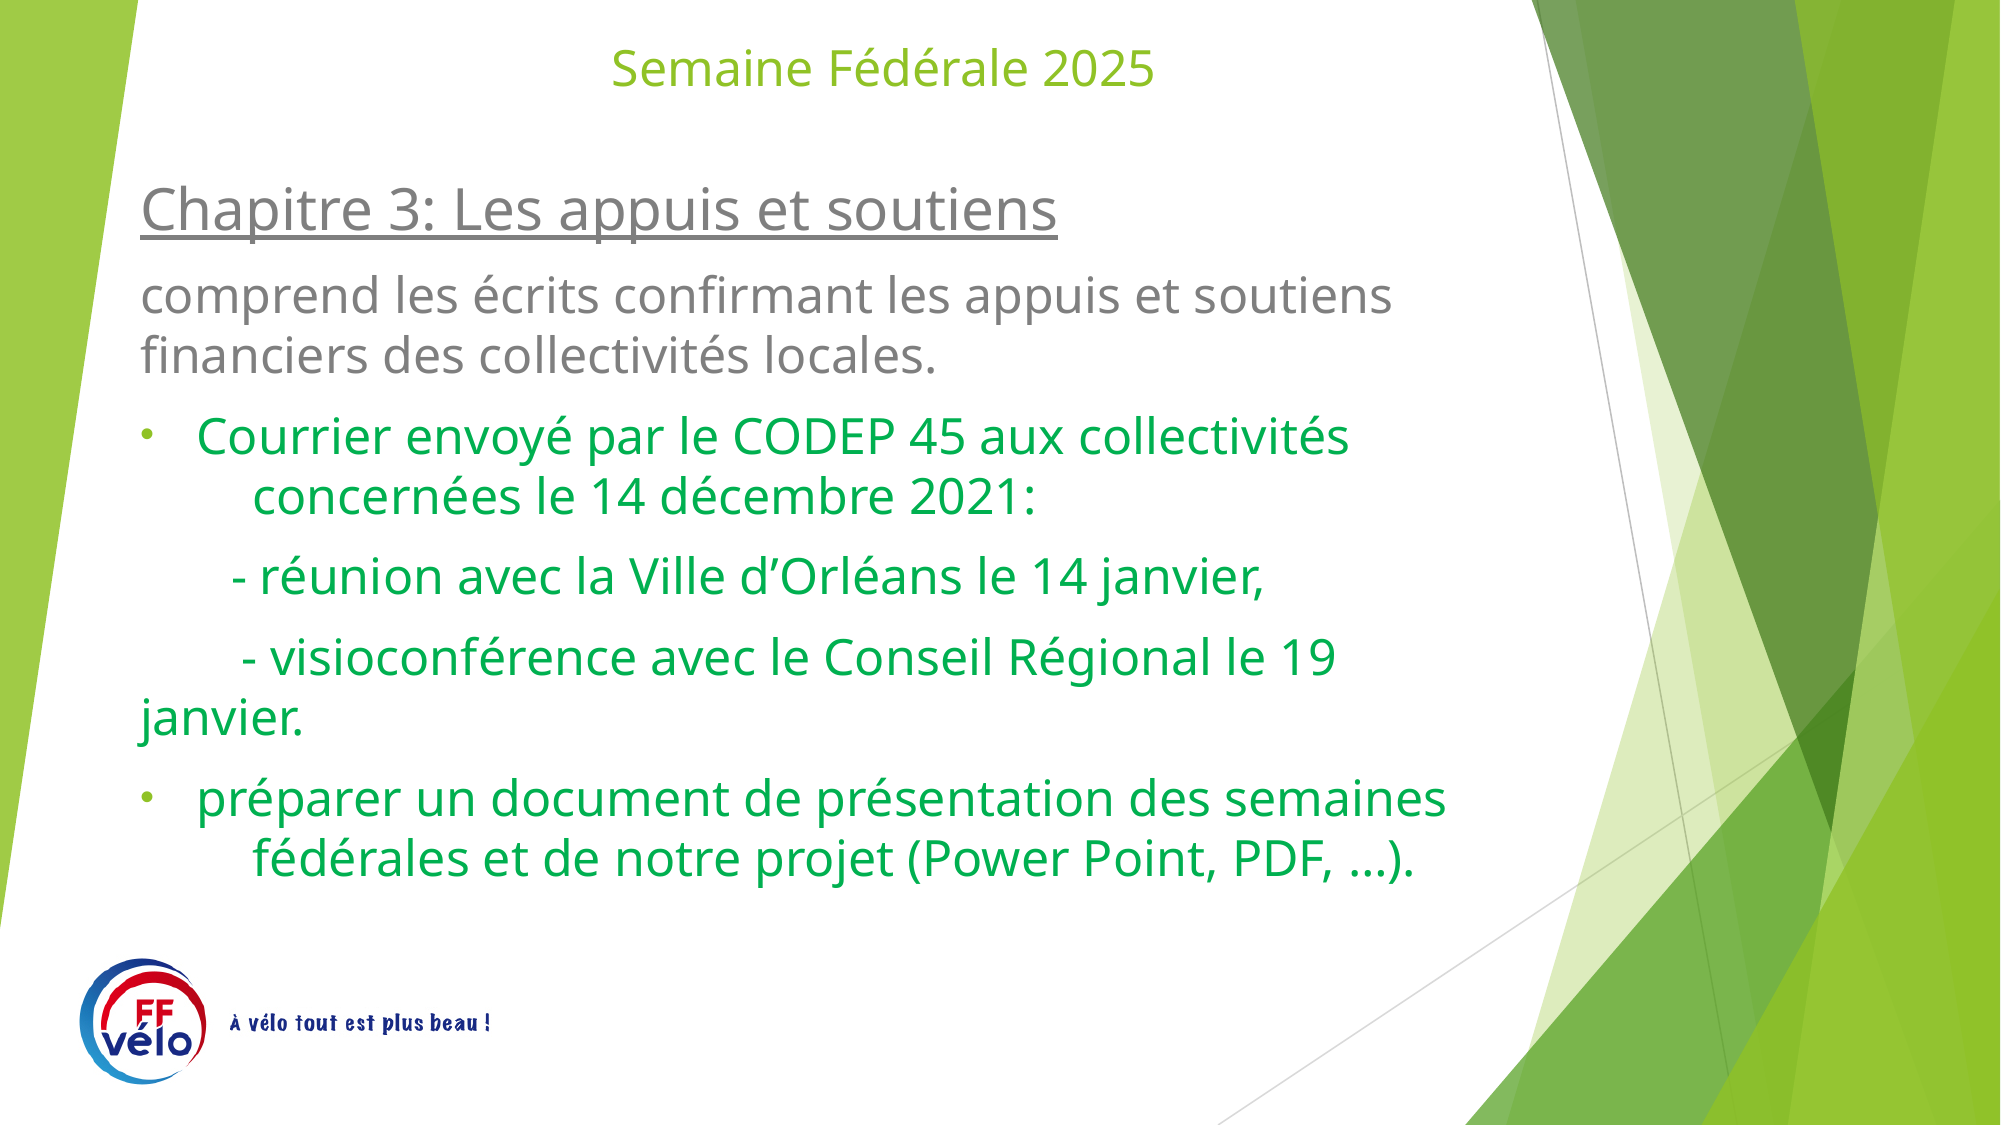

# Semaine Fédérale 2025
Chapitre 3: Les appuis et soutiens
comprend les écrits confirmant les appuis et soutiens financiers des collectivités locales.
Courrier envoyé par le CODEP 45 aux collectivités concernées le 14 décembre 2021:
 - réunion avec la Ville d’Orléans le 14 janvier,
	 - visioconférence avec le Conseil Régional le 19 janvier.
préparer un document de présentation des semaines fédérales et de notre projet (Power Point, PDF, …).